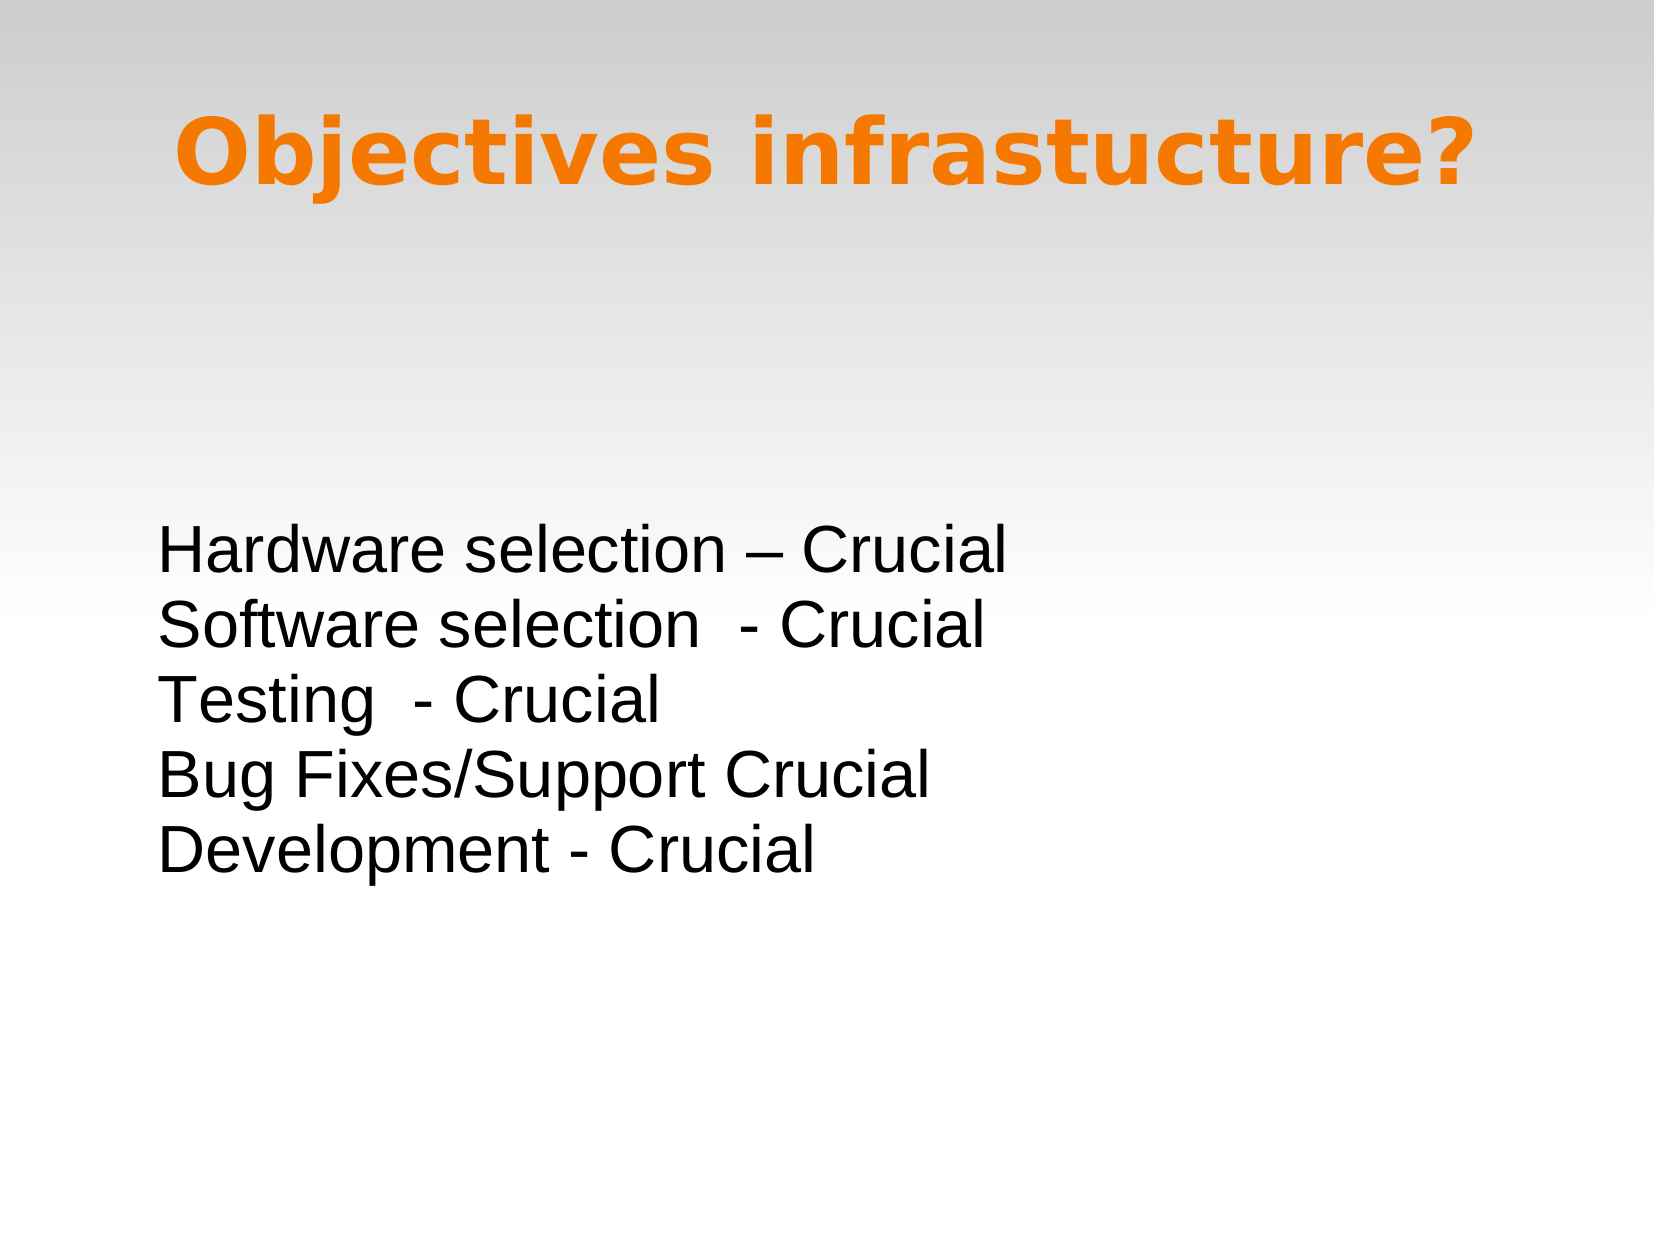

# Objectives infrastucture?
	Hardware selection – Crucial
	Software selection - Crucial
	Testing - Crucial
	Bug Fixes/Support Crucial
	Development - Crucial